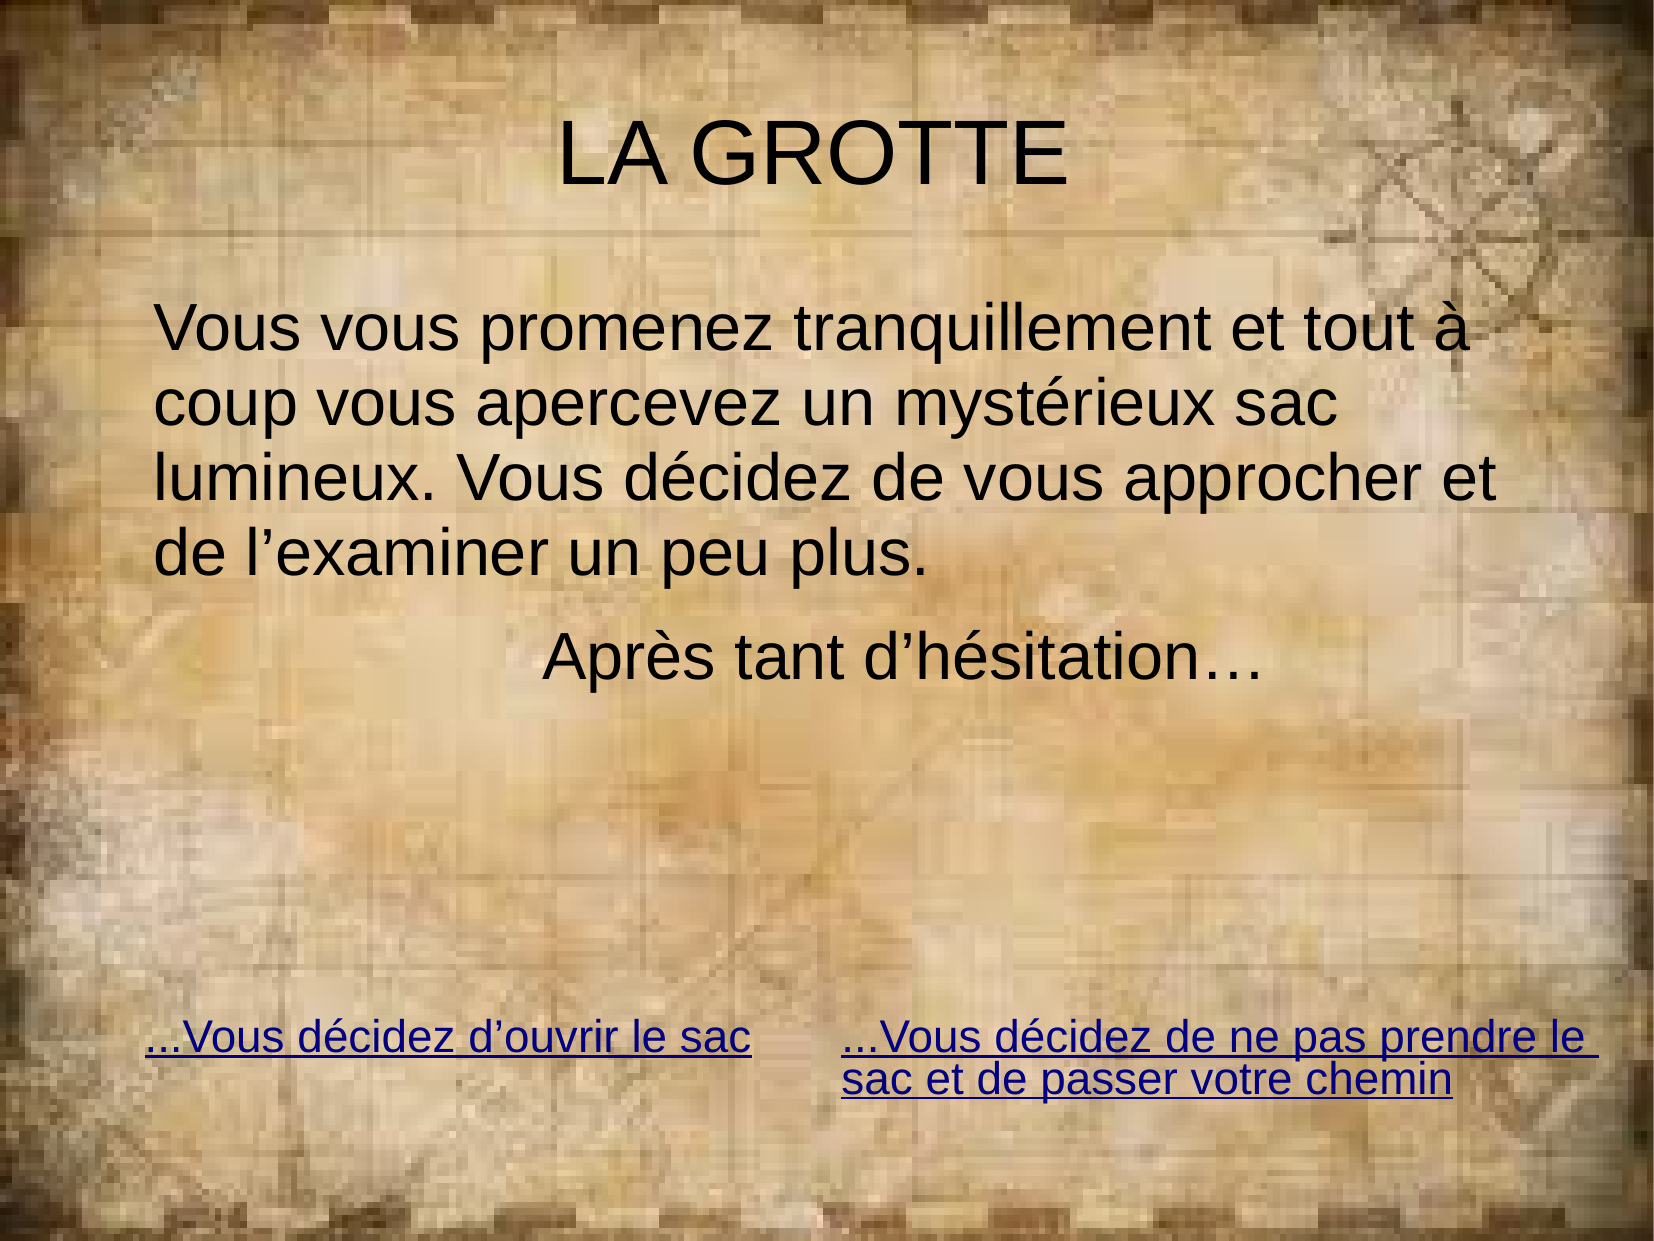

# LA GROTTE
Vous vous promenez tranquillement et tout à coup vous apercevez un mystérieux sac lumineux. Vous décidez de vous approcher et de l’examiner un peu plus.
 Après tant d’hésitation…
...Vous décidez d’ouvrir le sac
...Vous décidez de ne pas prendre le sac et de passer votre chemin